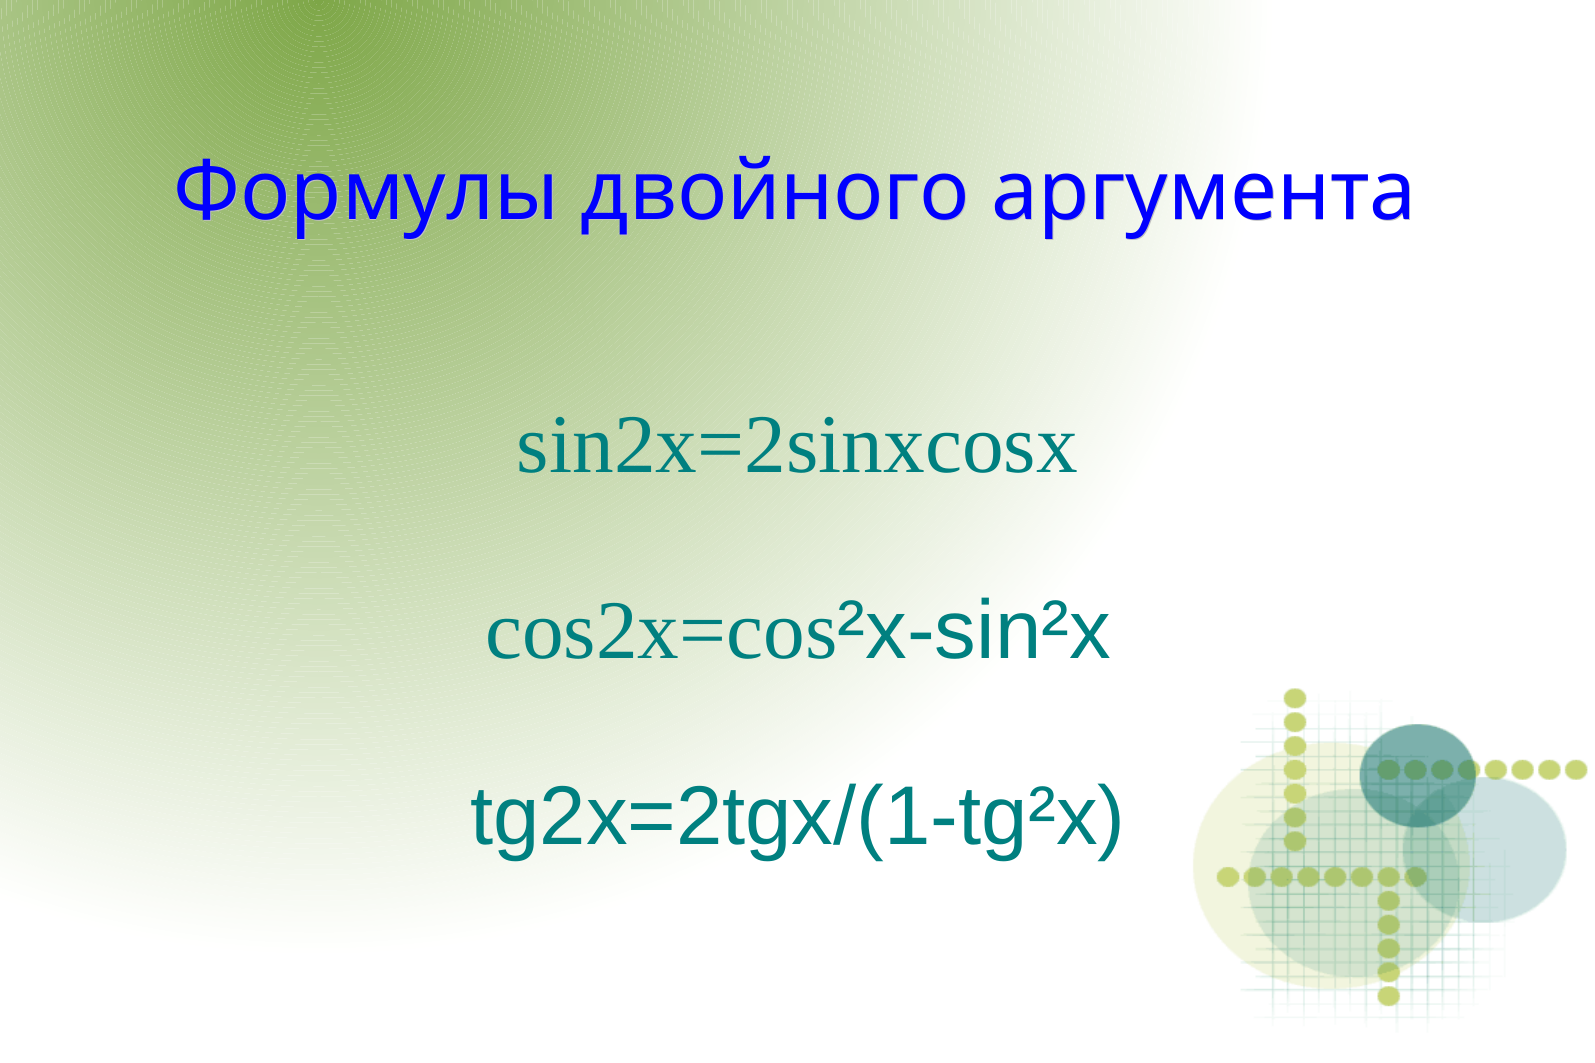

# Формулы двойного аргумента
sin2x=2sinxcosx
cos2x=cos²x-sin²x
tg2x=2tgx/(1-tg²x)